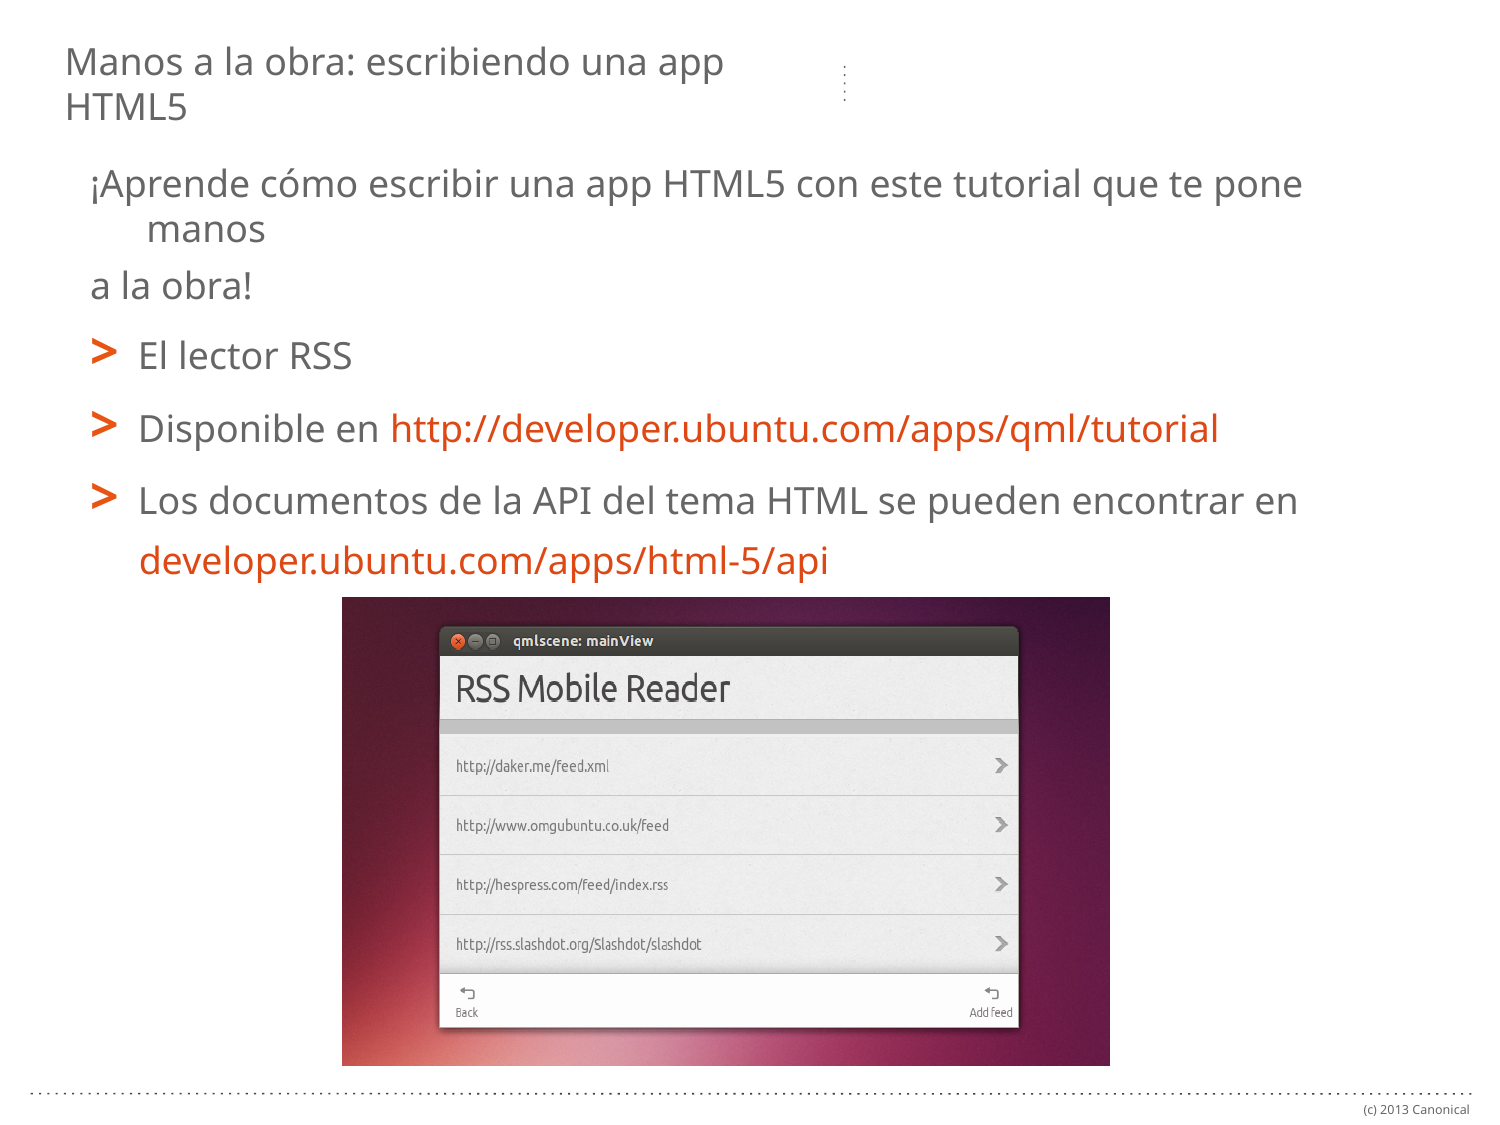

Manos a la obra: escribiendo una app HTML5
# ¡Aprende cómo escribir una app HTML5 con este tutorial que te pone manos
a la obra!
> El lector RSS
> Disponible en http://developer.ubuntu.com/apps/qml/tutorial
> Los documentos de la API del tema HTML se pueden encontrar en
 developer.ubuntu.com/apps/html-5/api
(c) 2013 Canonical